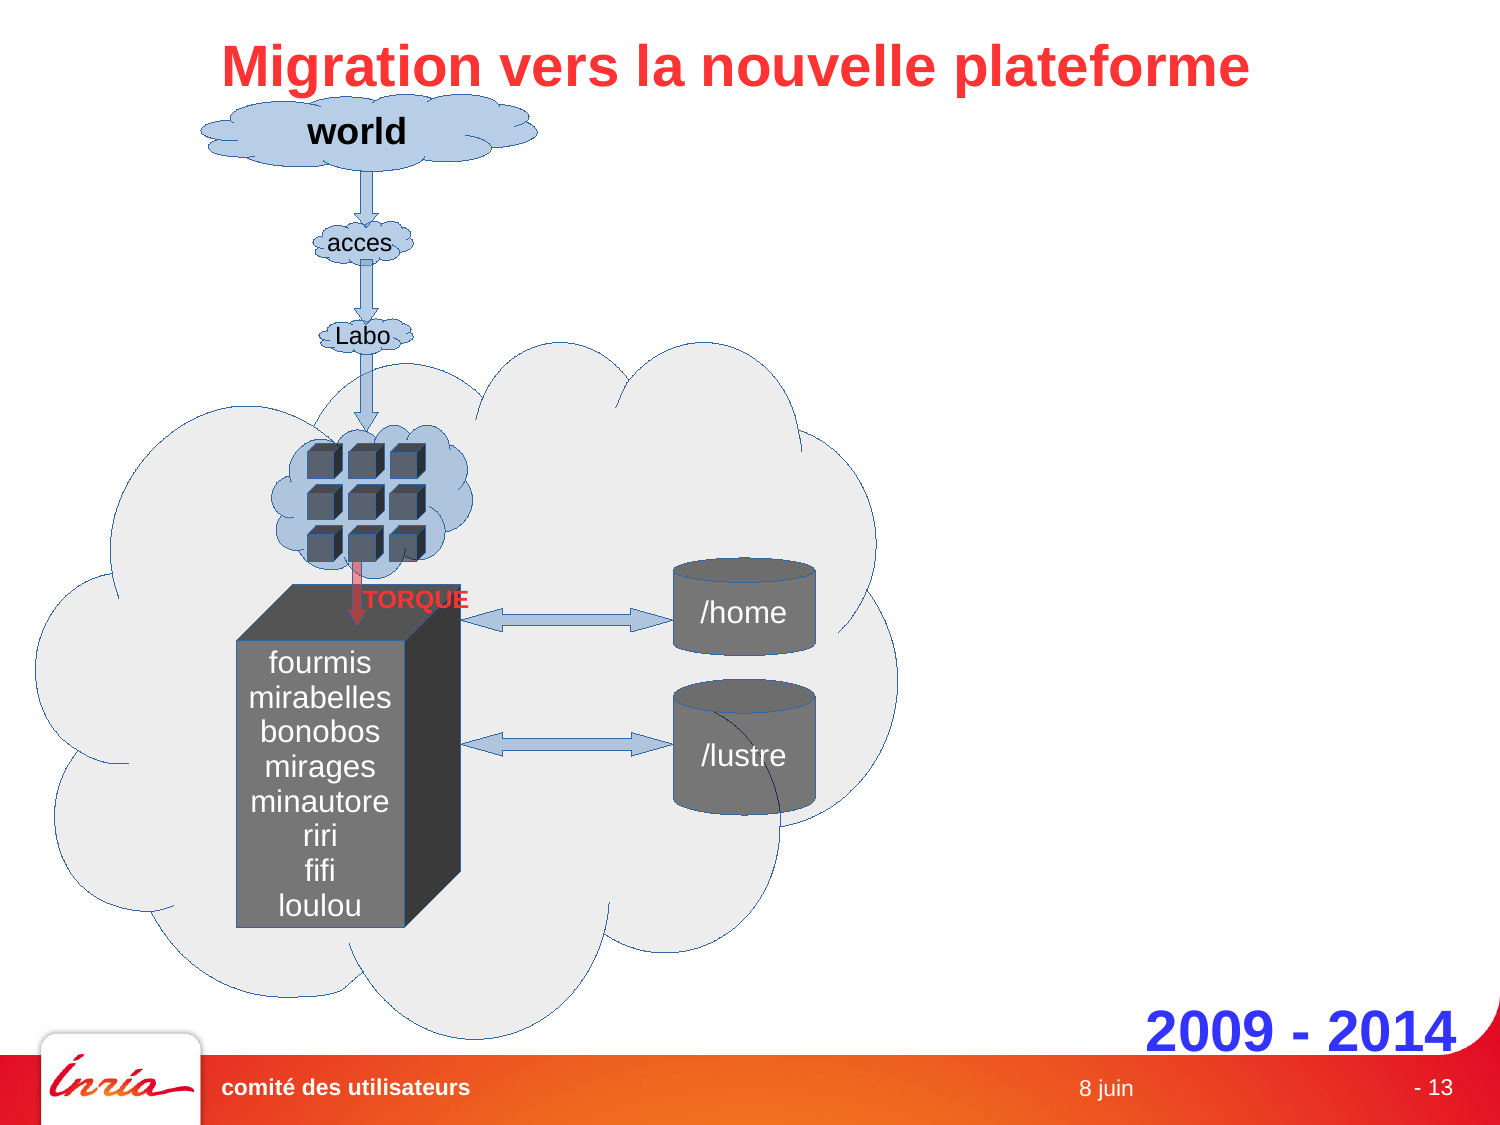

# Migration vers la nouvelle plateforme
world
acces
Labo
/home
TORQUE
fourmis
mirabelles
bonobos
mirages
minautore
riri
fifi
loulou
/lustre
2009 - 2014
comité des utilisateurs
13
8 juin 2015